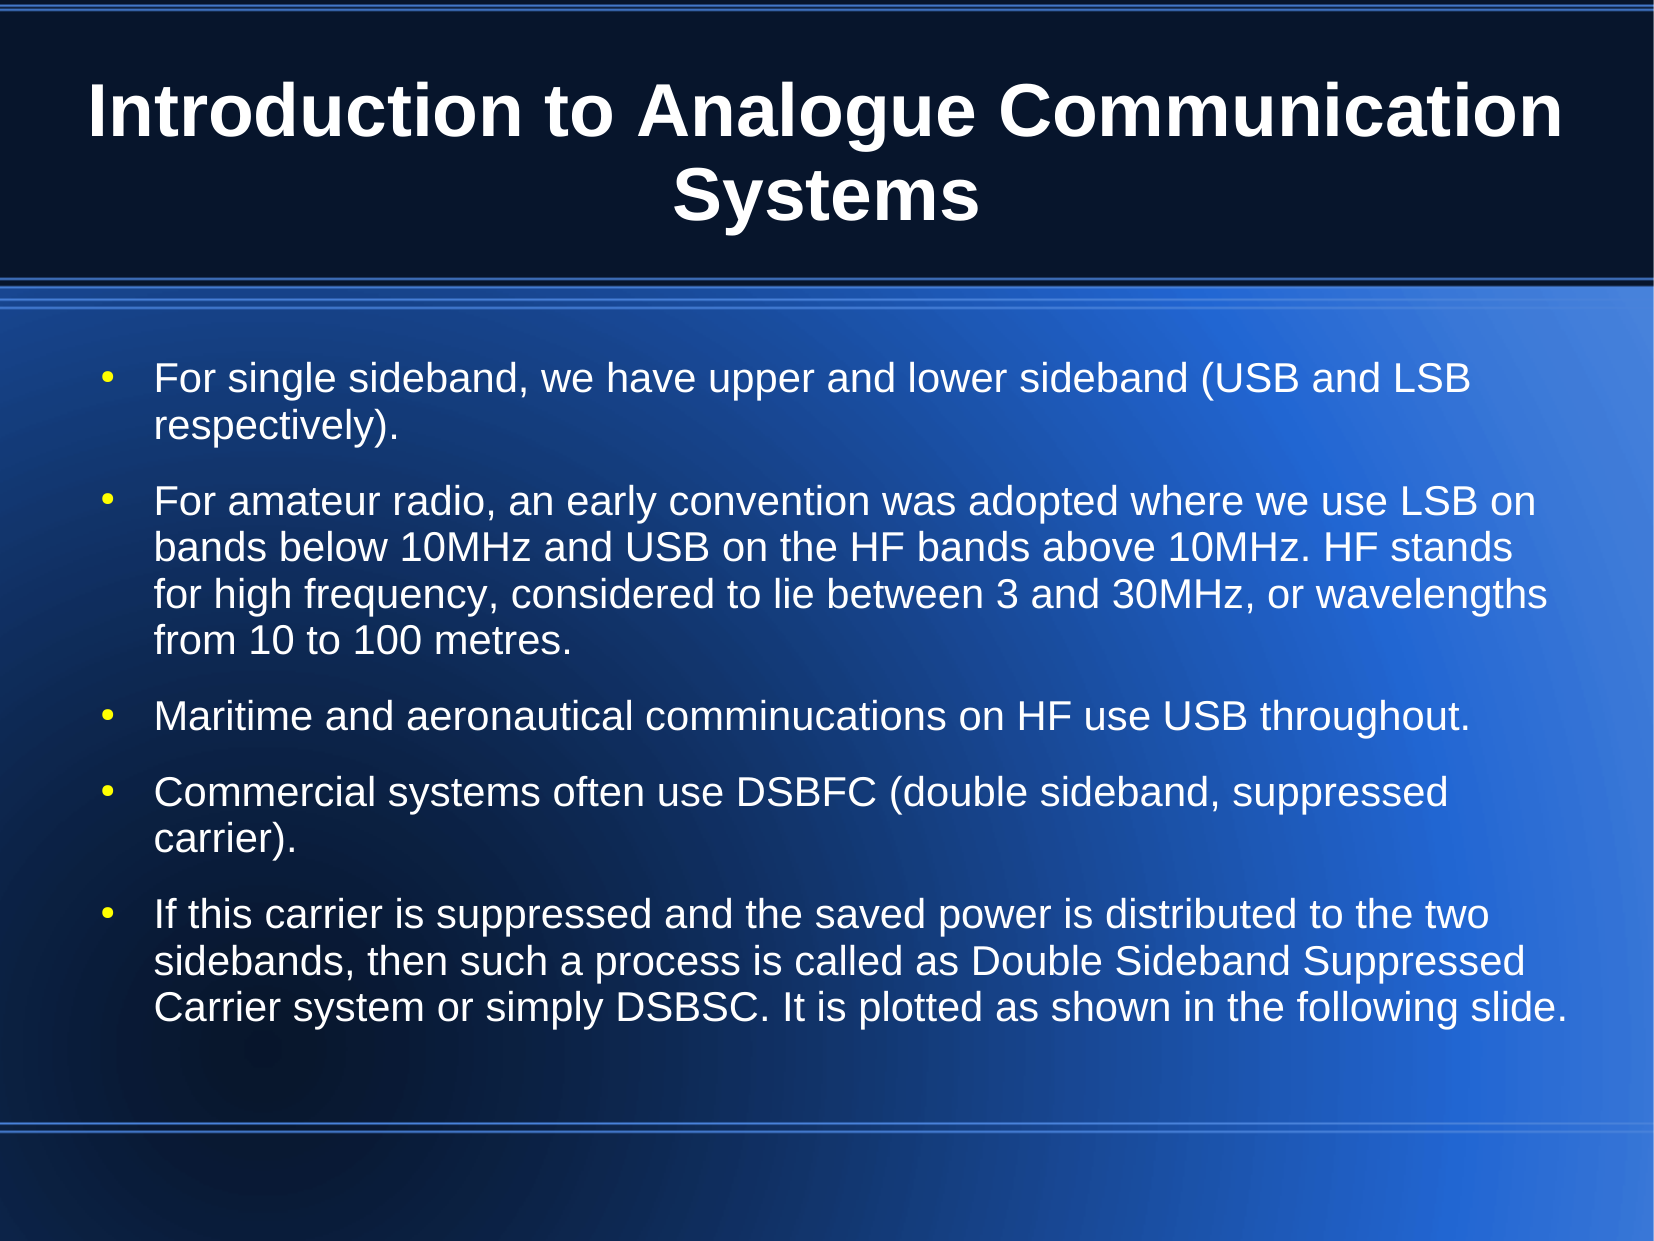

# Introduction to Analogue Communication Systems
For single sideband, we have upper and lower sideband (USB and LSB respectively).
For amateur radio, an early convention was adopted where we use LSB on bands below 10MHz and USB on the HF bands above 10MHz. HF stands for high frequency, considered to lie between 3 and 30MHz, or wavelengths from 10 to 100 metres.
Maritime and aeronautical comminucations on HF use USB throughout.
Commercial systems often use DSBFC (double sideband, suppressed carrier).
If this carrier is suppressed and the saved power is distributed to the two sidebands, then such a process is called as Double Sideband Suppressed Carrier system or simply DSBSC. It is plotted as shown in the following slide.